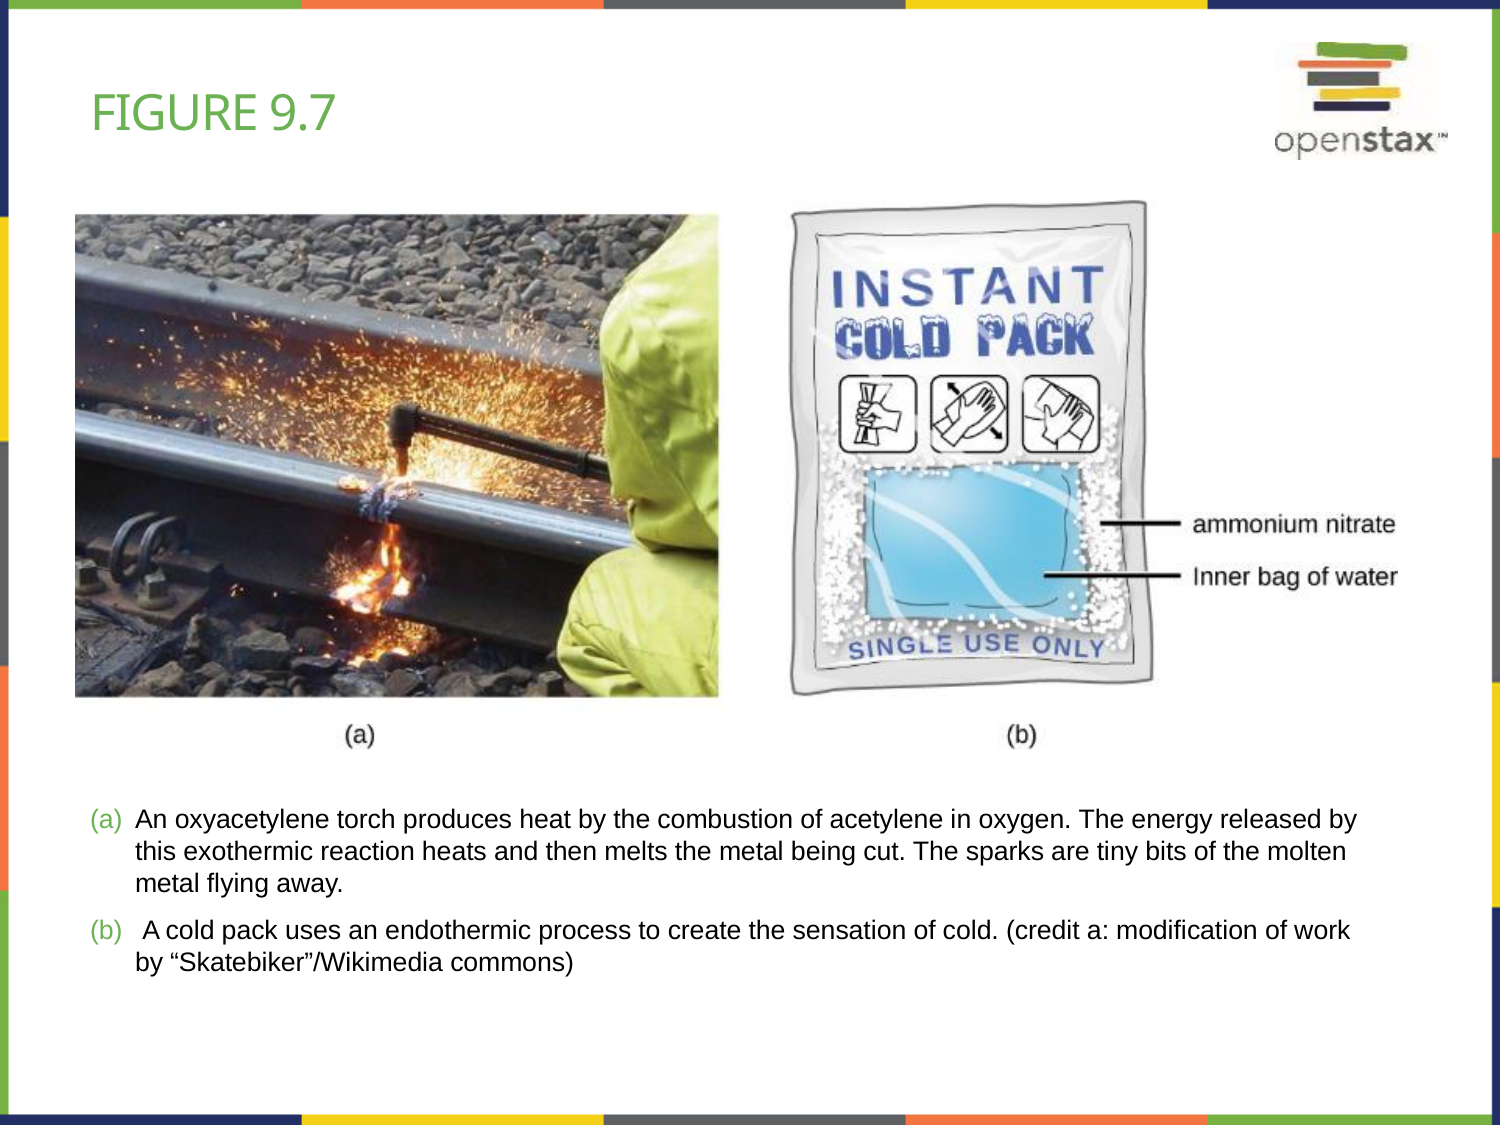

# Figure 9.7
An oxyacetylene torch produces heat by the combustion of acetylene in oxygen. The energy released by this exothermic reaction heats and then melts the metal being cut. The sparks are tiny bits of the molten metal flying away.
 A cold pack uses an endothermic process to create the sensation of cold. (credit a: modification of work by “Skatebiker”/Wikimedia commons)